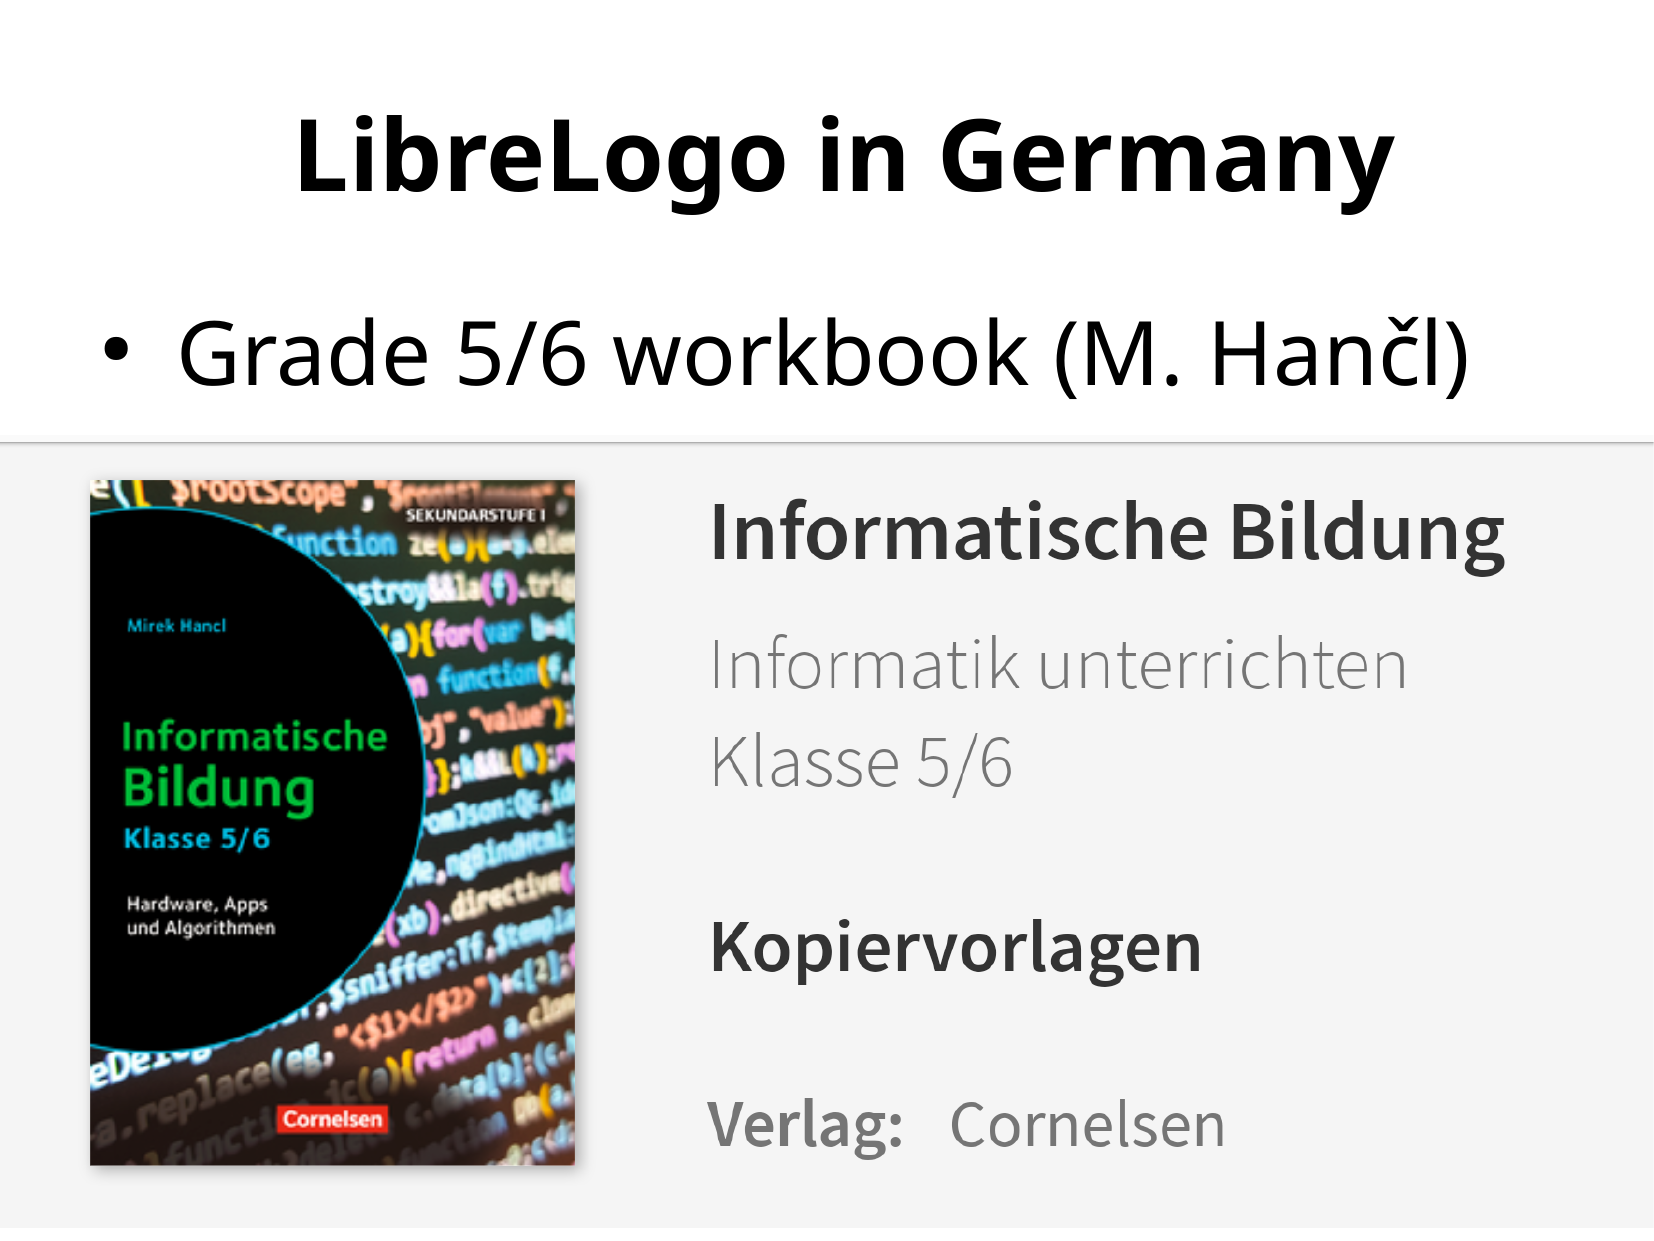

# LibreLogo in Germany
 Grade 5/6 workbook (M. Hančl)